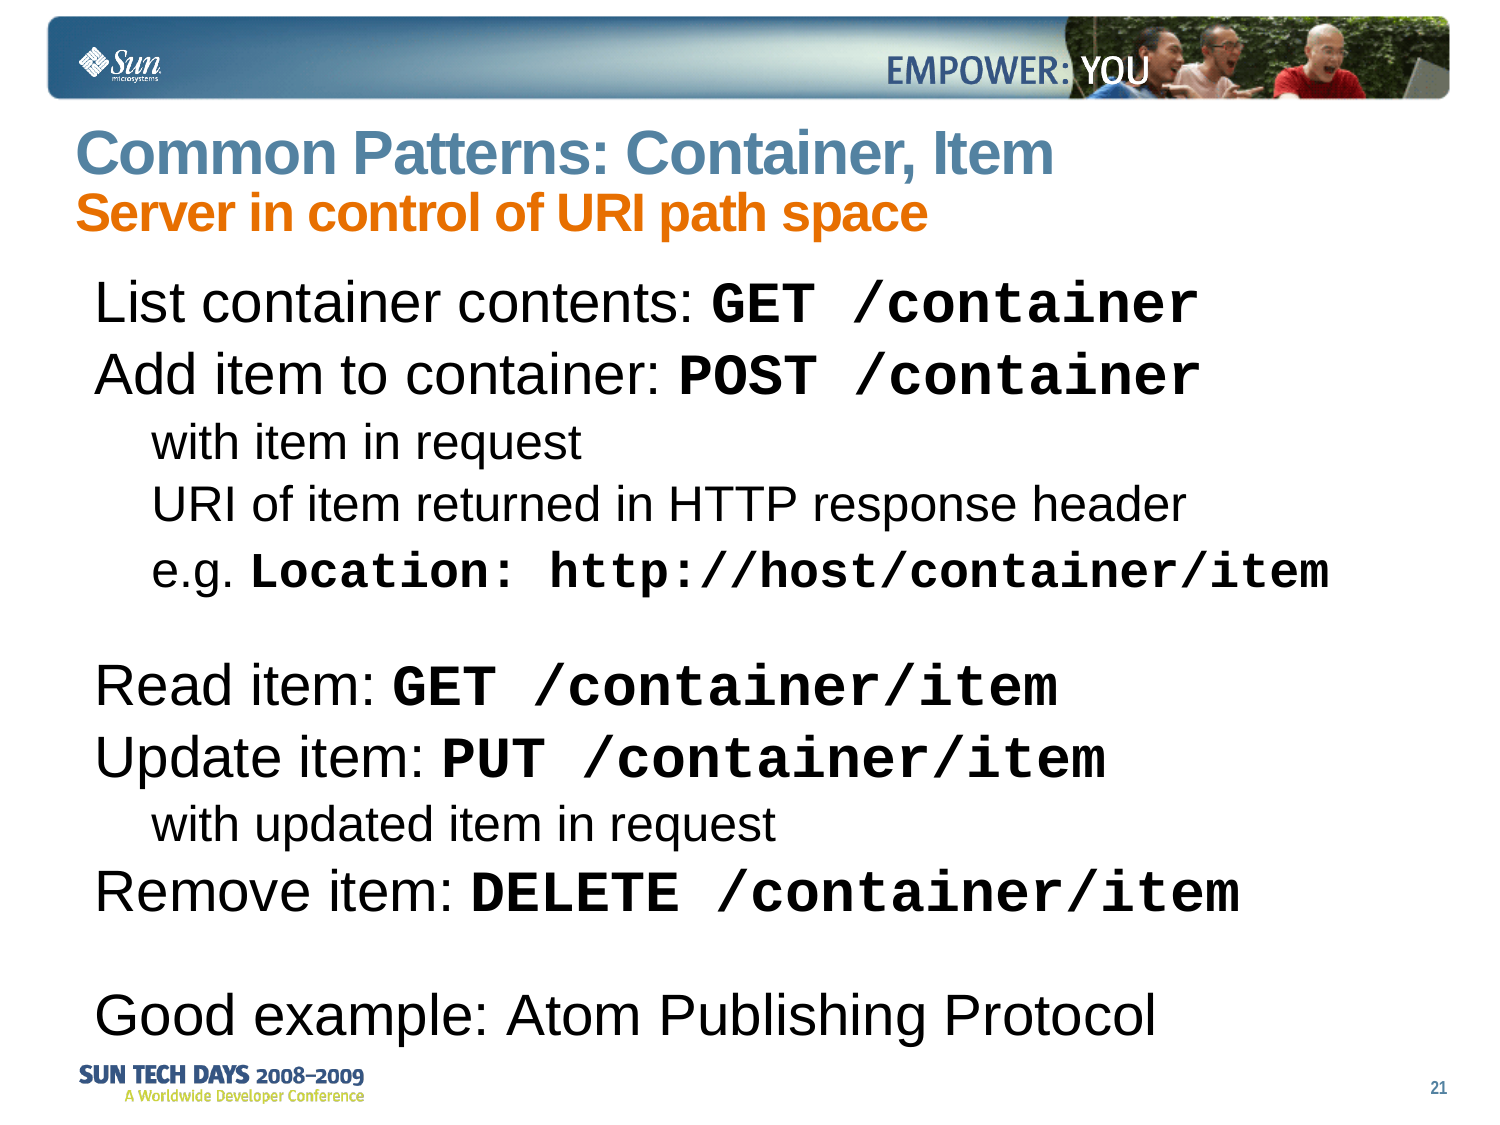

# Common Patterns: Container, Item Server in control of URI path space
List container contents: GET /container
Add item to container: POST /container
with item in request
URI of item returned in HTTP response header
e.g. Location: http://host/container/item
Read item: GET /container/item
Update item: PUT /container/item
with updated item in request
Remove item: DELETE /container/item
Good example: Atom Publishing Protocol